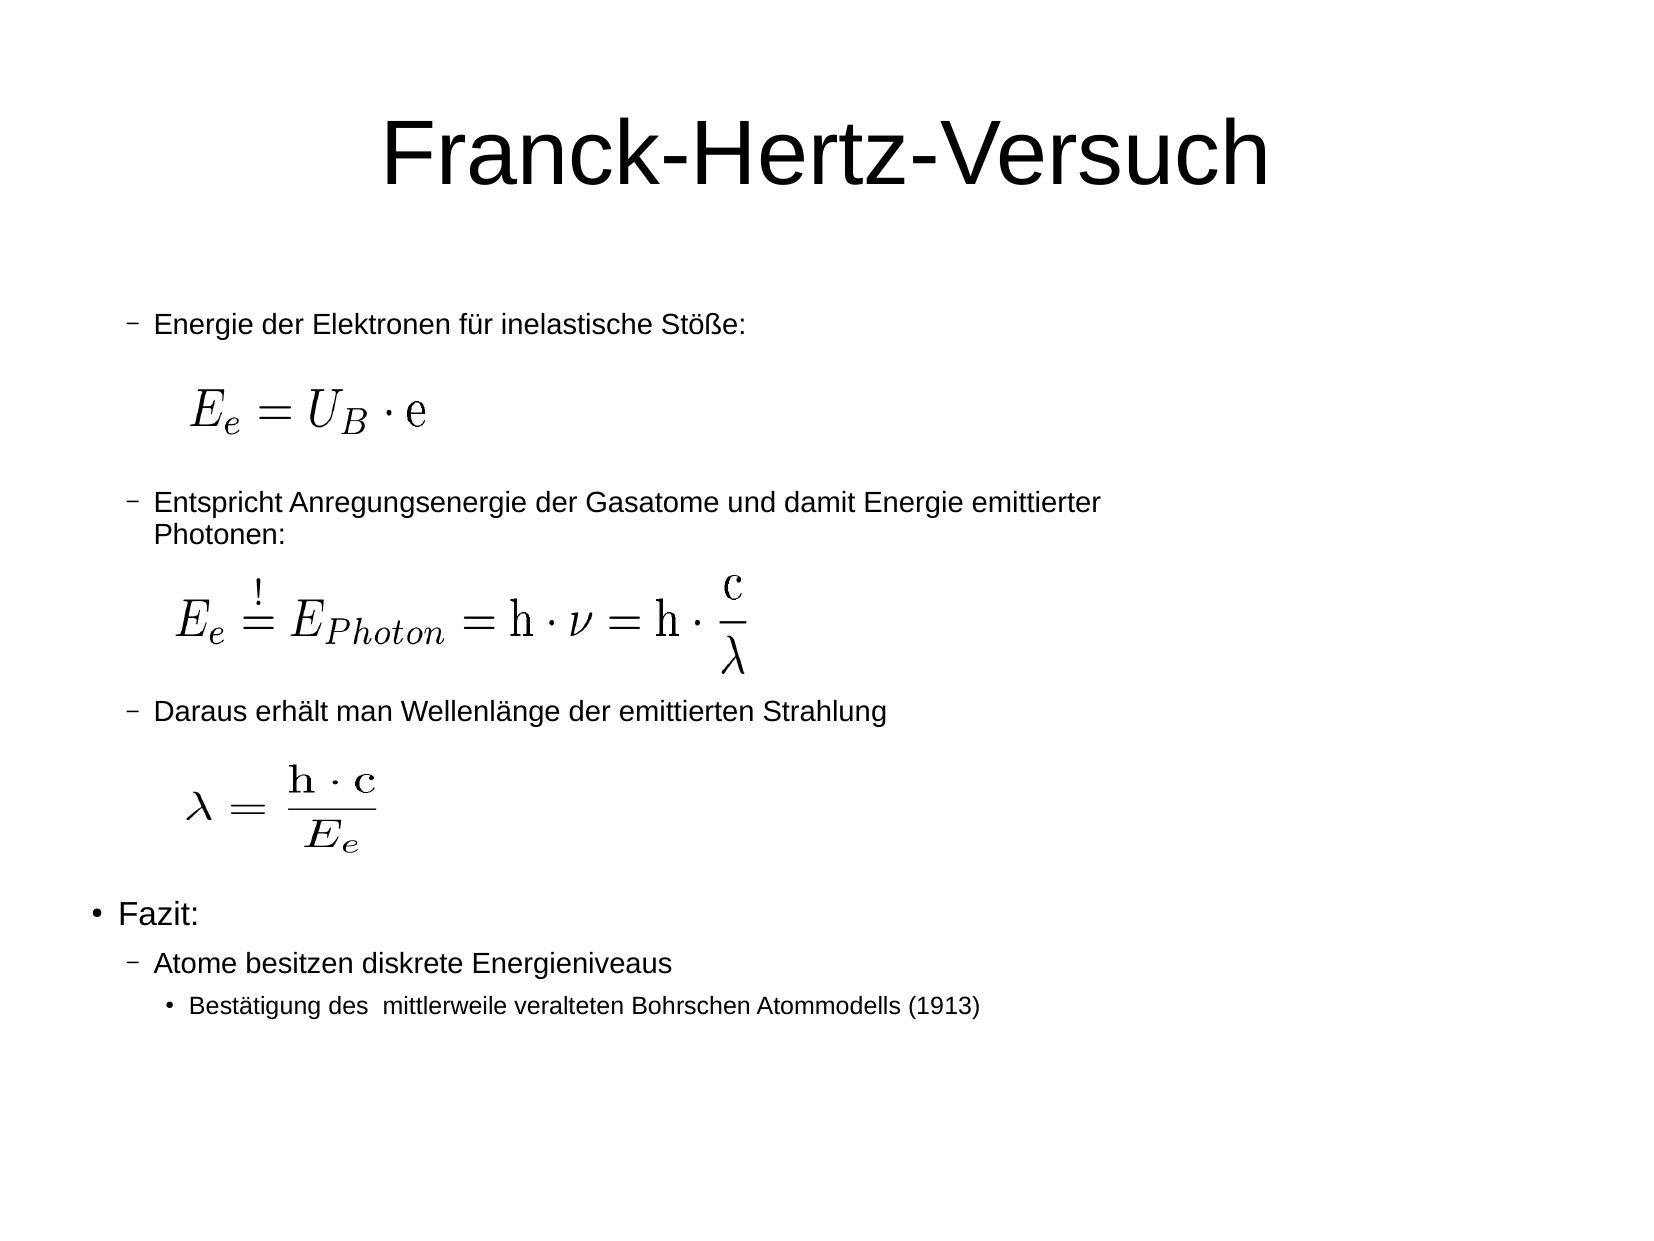

# Franck-Hertz-Versuch
Energie der Elektronen für inelastische Stöße:
Entspricht Anregungsenergie der Gasatome und damit Energie emittierter Photonen:
Daraus erhält man Wellenlänge der emittierten Strahlung
Fazit:
Atome besitzen diskrete Energieniveaus
Bestätigung des mittlerweile veralteten Bohrschen Atommodells (1913)